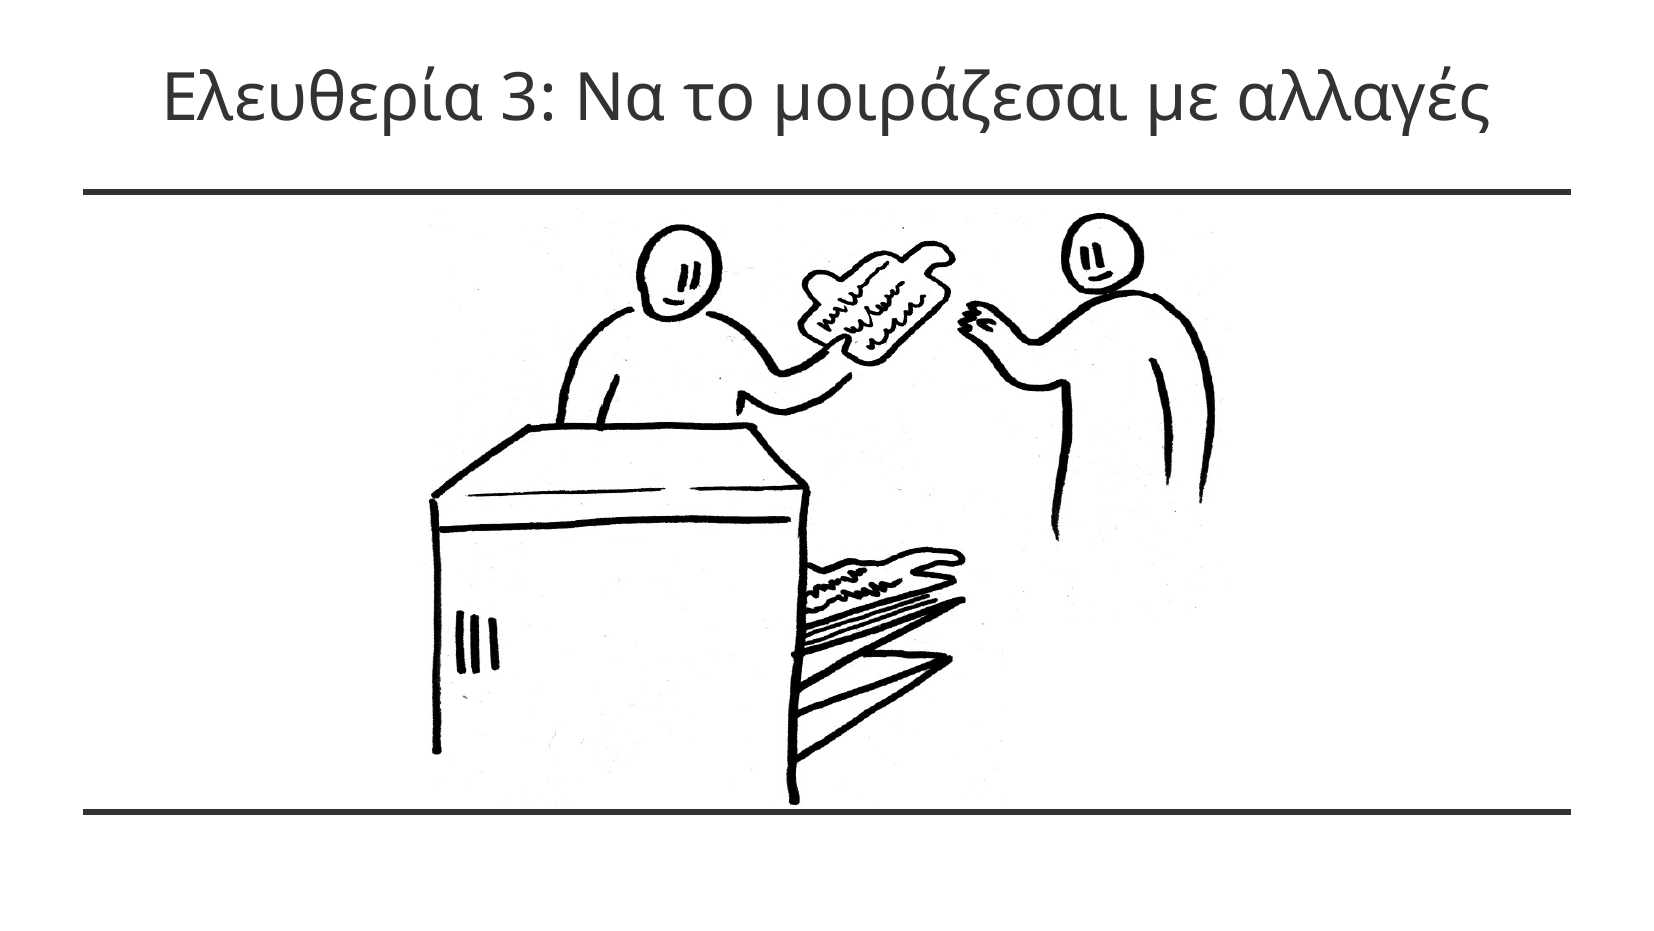

# Ελευθερία 3: Να το μοιράζεσαι με αλλαγές